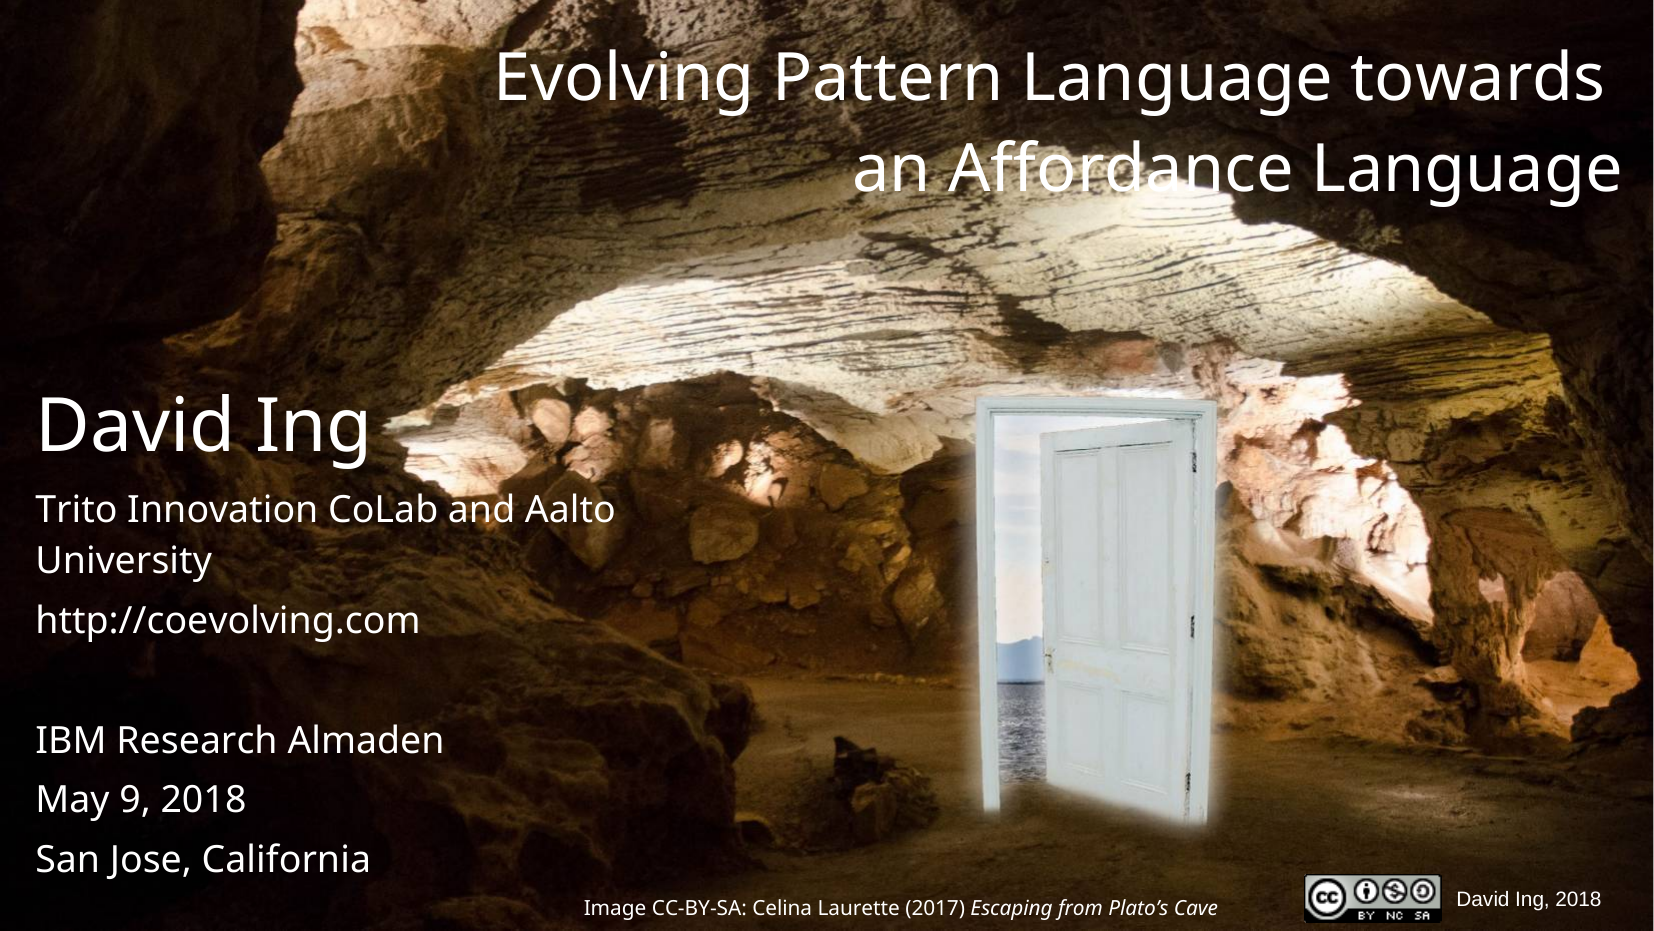

# Evolving Pattern Language towards an Affordance Language
David Ing
Trito Innovation CoLab and Aalto University
http://coevolving.com
IBM Research Almaden
May 9, 2018
San Jose, California
David Ing, 2018
Image CC-BY-SA: Celina Laurette (2017) Escaping from Plato’s Cave
1
Evolving Pattern Language towards an Affordance Language
May 2018